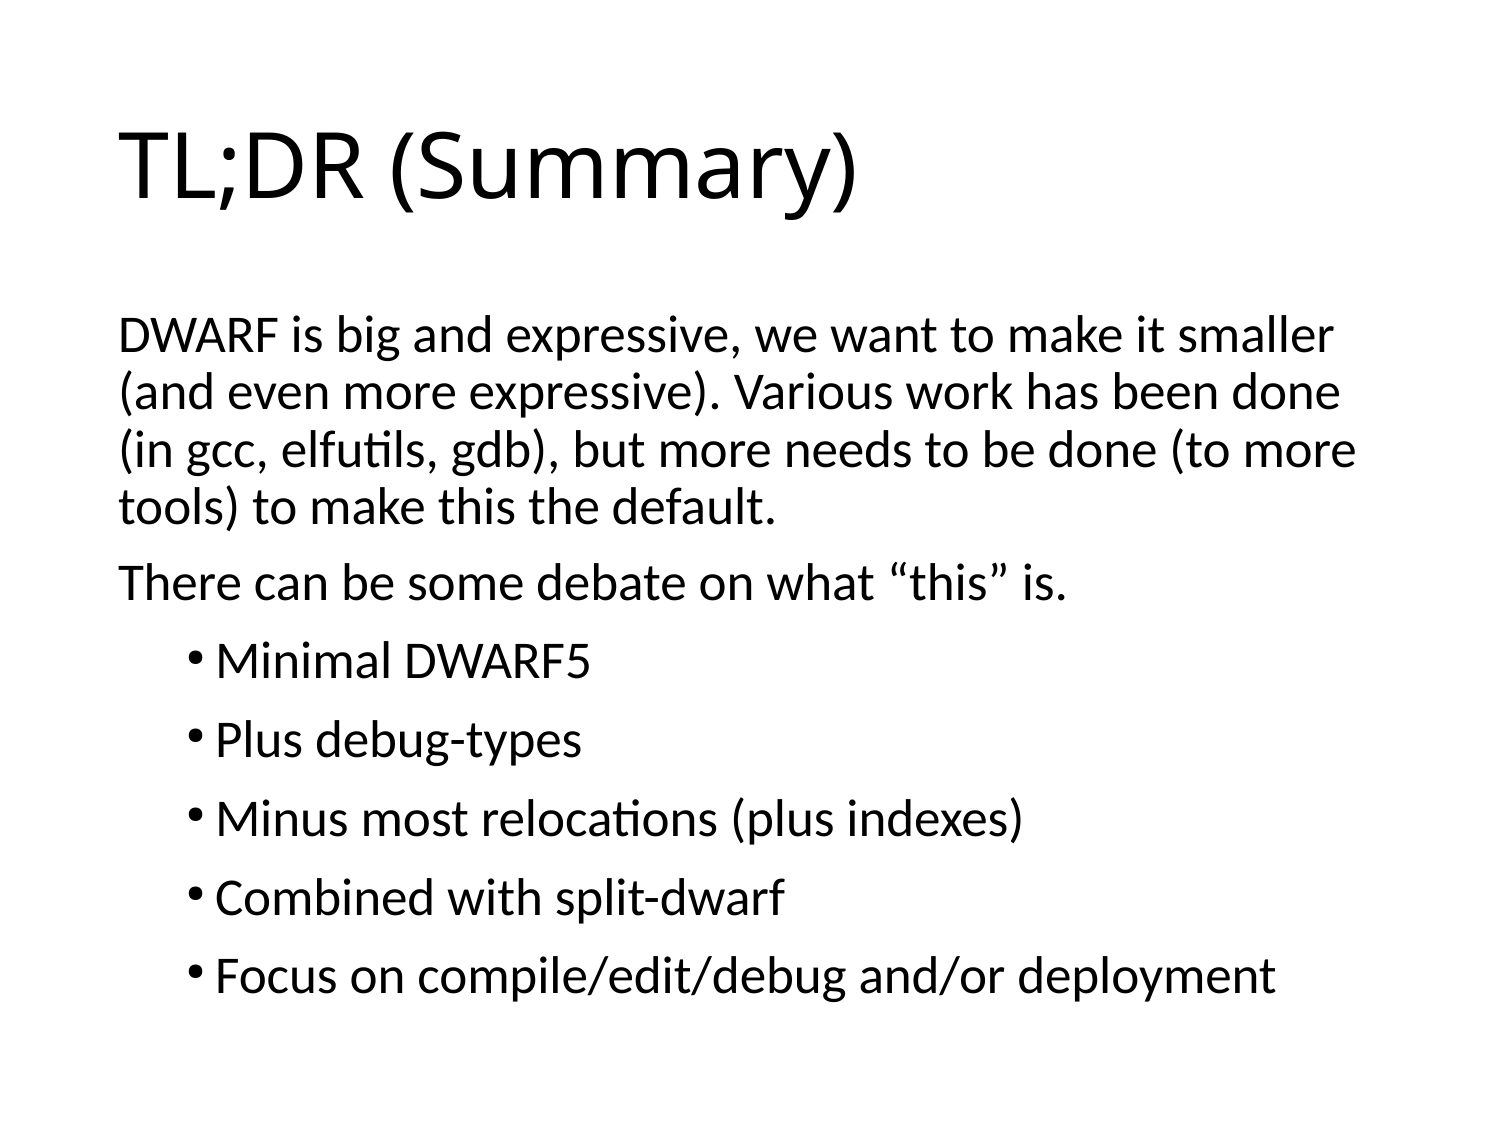

# TL;DR (Summary)
DWARF is big and expressive, we want to make it smaller (and even more expressive). Various work has been done (in gcc, elfutils, gdb), but more needs to be done (to more tools) to make this the default.
There can be some debate on what “this” is.
 Minimal DWARF5
 Plus debug-types
 Minus most relocations (plus indexes)
 Combined with split-dwarf
 Focus on compile/edit/debug and/or deployment